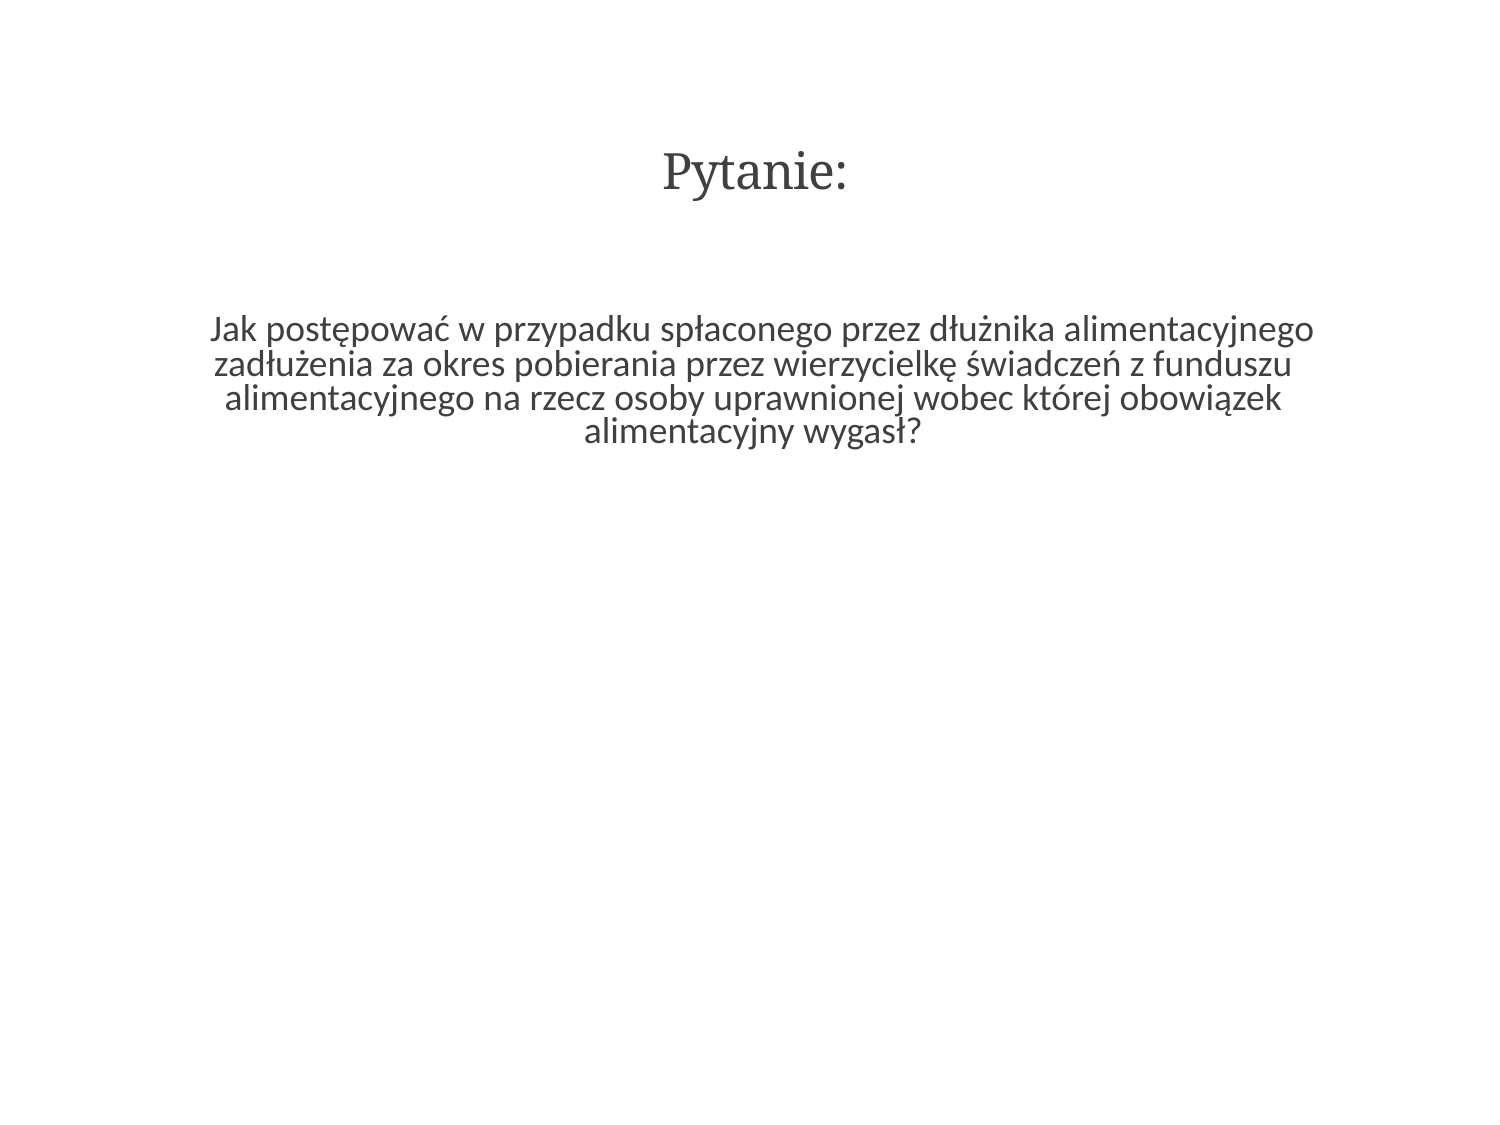

# Pytanie:
 Jak postępować w przypadku spłaconego przez dłużnika alimentacyjnego zadłużenia za okres pobierania przez wierzycielkę świadczeń z funduszu alimentacyjnego na rzecz osoby uprawnionej wobec której obowiązek alimentacyjny wygasł?